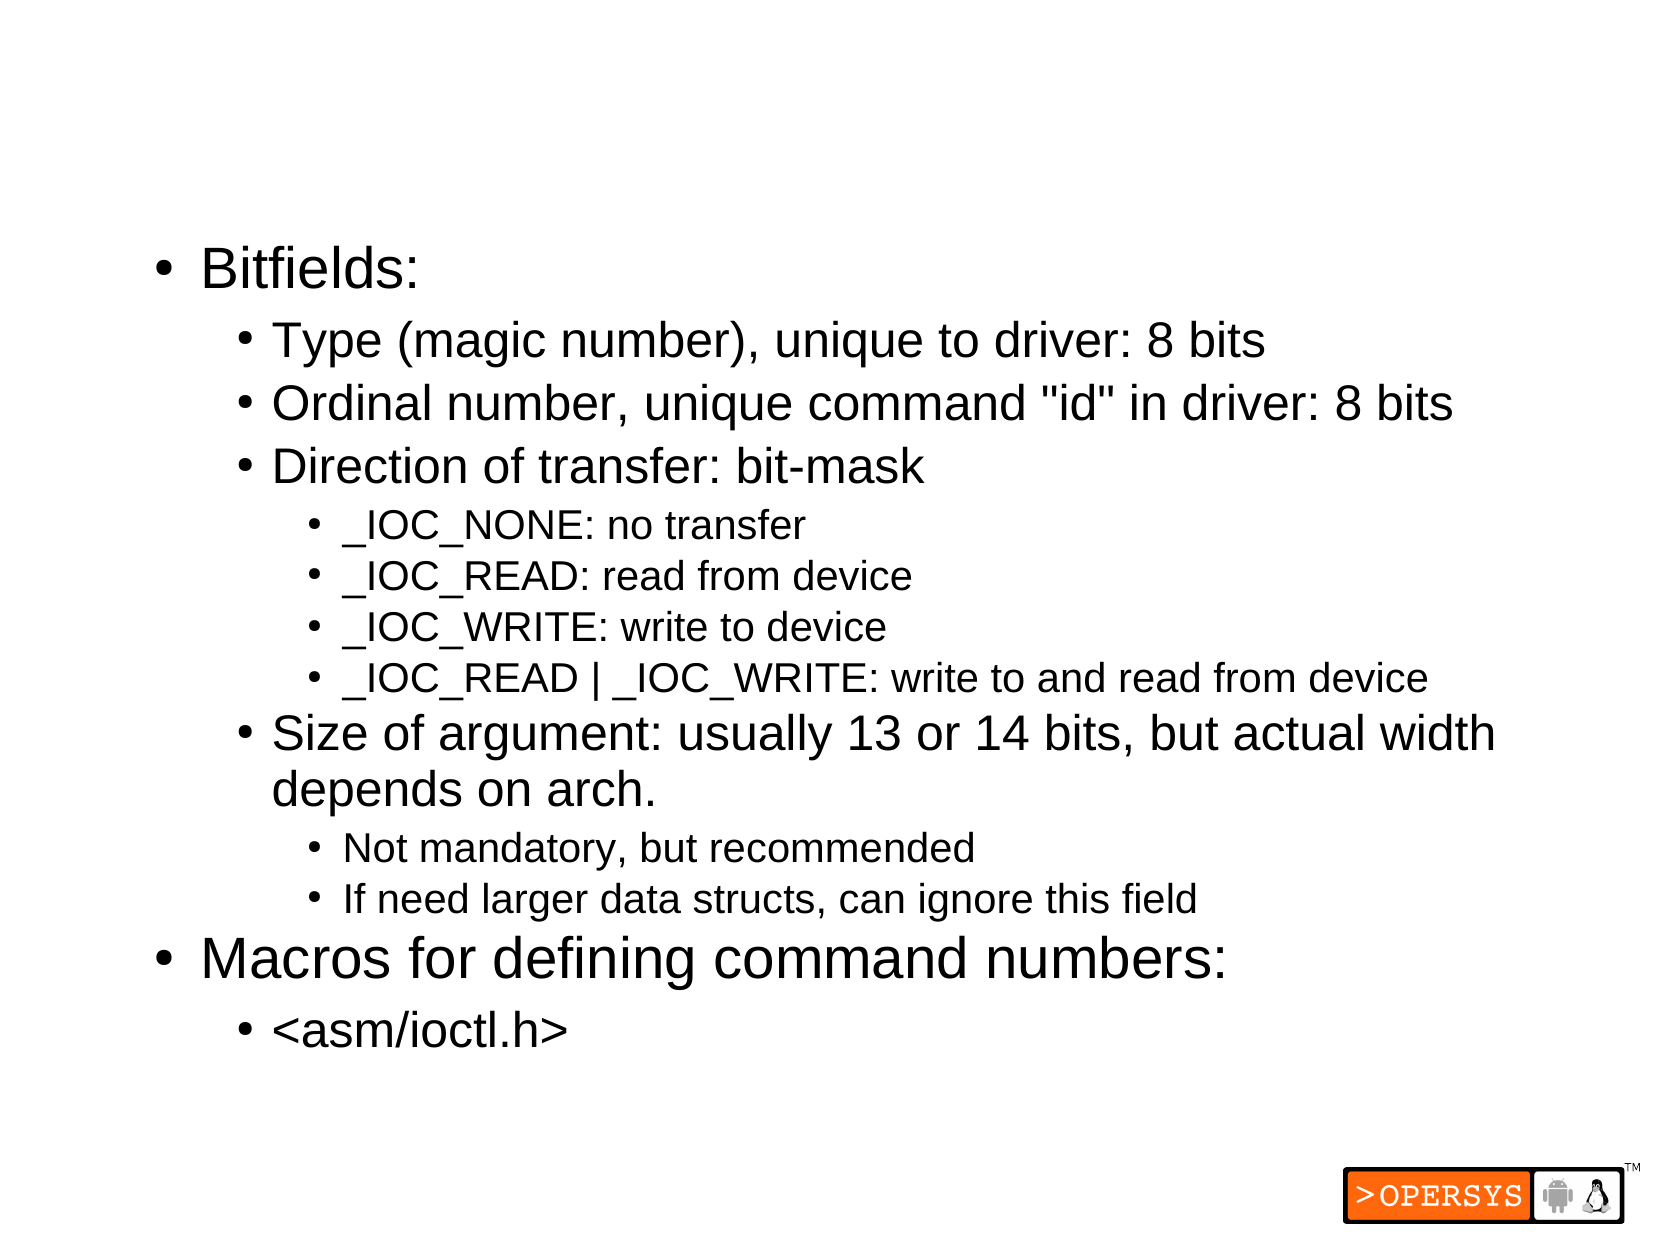

# Bitfields:
Type (magic number), unique to driver: 8 bits
Ordinal number, unique command "id" in driver: 8 bits
Direction of transfer: bit-mask
_IOC_NONE: no transfer
_IOC_READ: read from device
_IOC_WRITE: write to device
_IOC_READ | _IOC_WRITE: write to and read from device
Size of argument: usually 13 or 14 bits, but actual width depends on arch.
Not mandatory, but recommended
If need larger data structs, can ignore this field
Macros for defining command numbers:
<asm/ioctl.h>